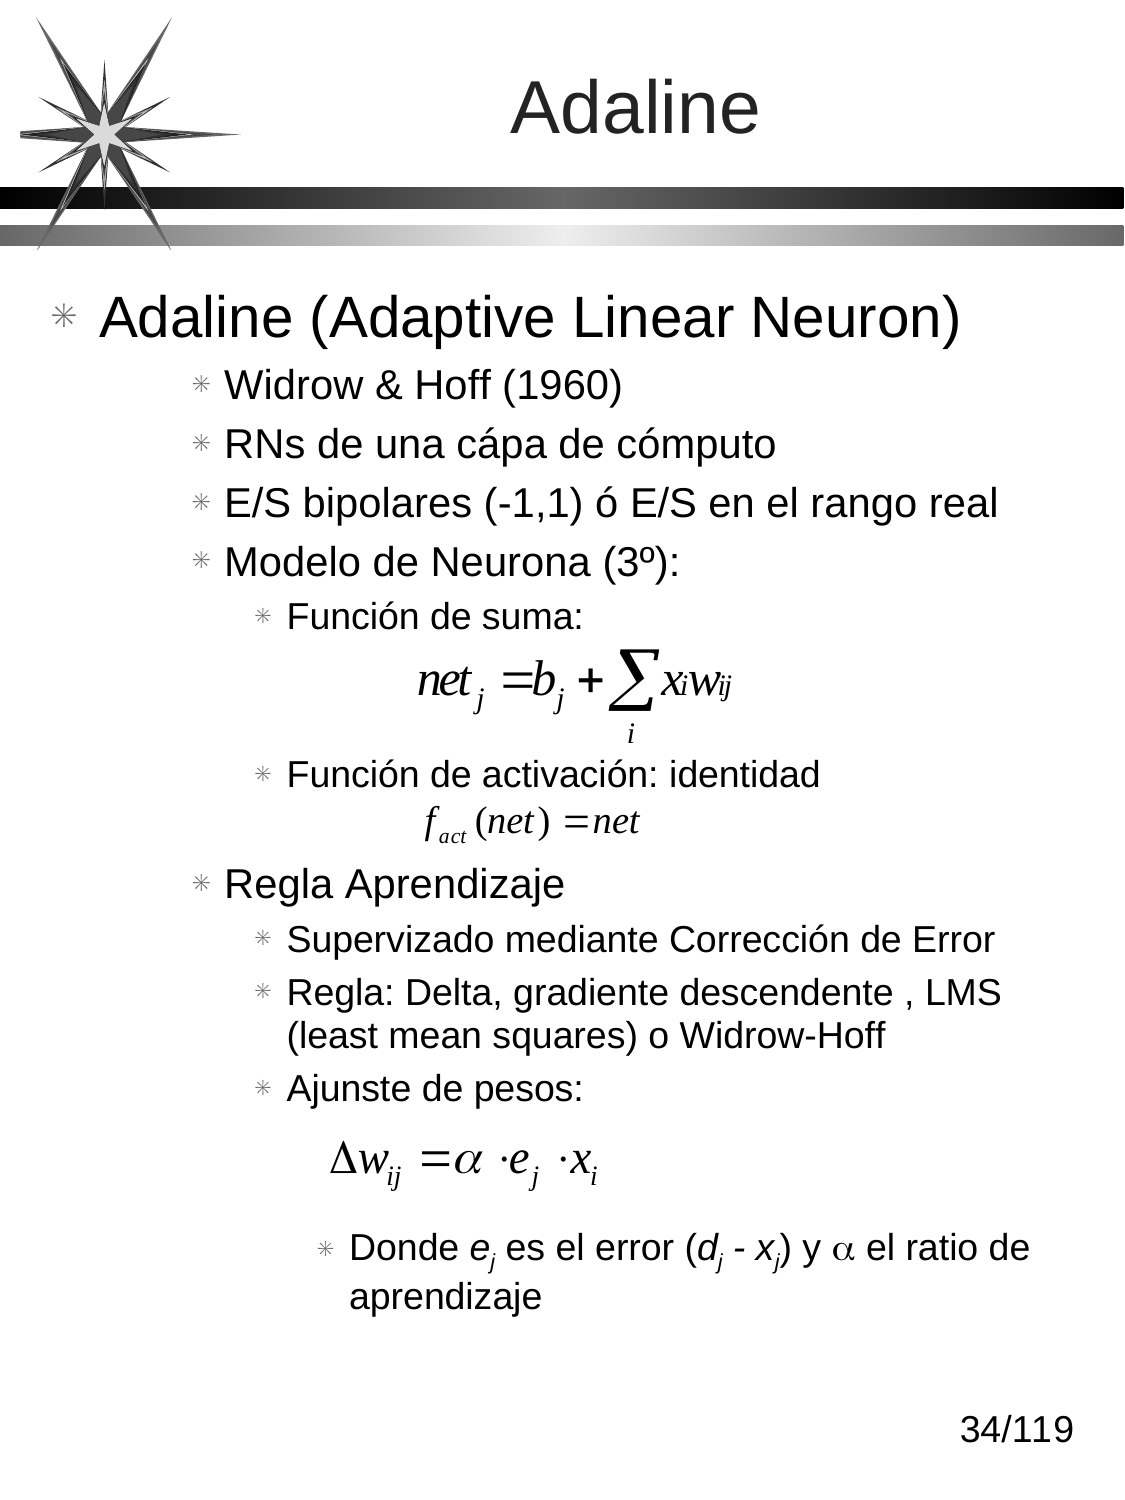

# Adaline
Adaline (Adaptive Linear Neuron)
Widrow & Hoff (1960)
RNs de una cápa de cómputo
E/S bipolares (-1,1) ó E/S en el rango real
Modelo de Neurona (3º):
Función de suma:
Función de activación: identidad
Regla Aprendizaje
Supervizado mediante Corrección de Error
Regla: Delta, gradiente descendente , LMS (least mean squares) o Widrow-Hoff
Ajunste de pesos:
Donde ej es el error (dj - xj) y  el ratio de aprendizaje